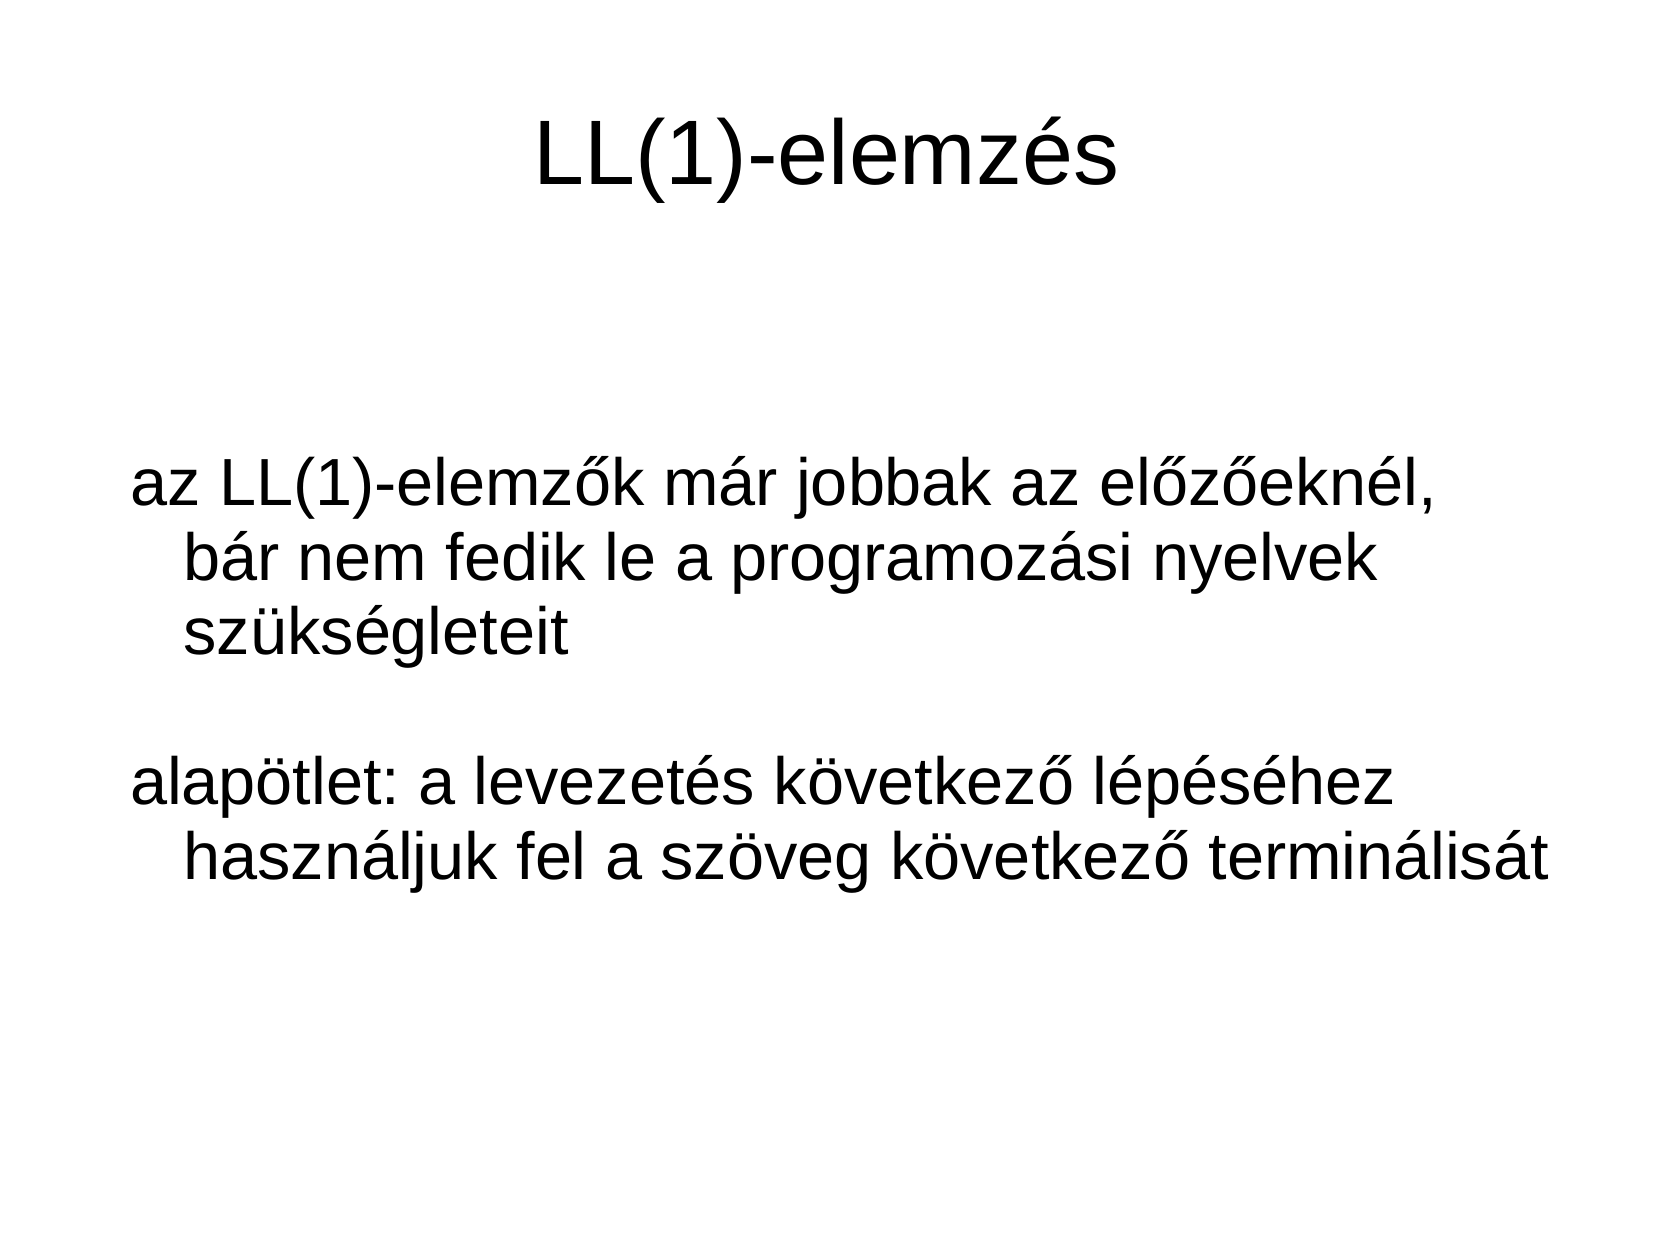

# LL(1)-elemzés
az LL(1)-elemzők már jobbak az előzőeknél, bár nem fedik le a programozási nyelvek szükségleteit
alapötlet: a levezetés következő lépéséhez használjuk fel a szöveg következő terminálisát